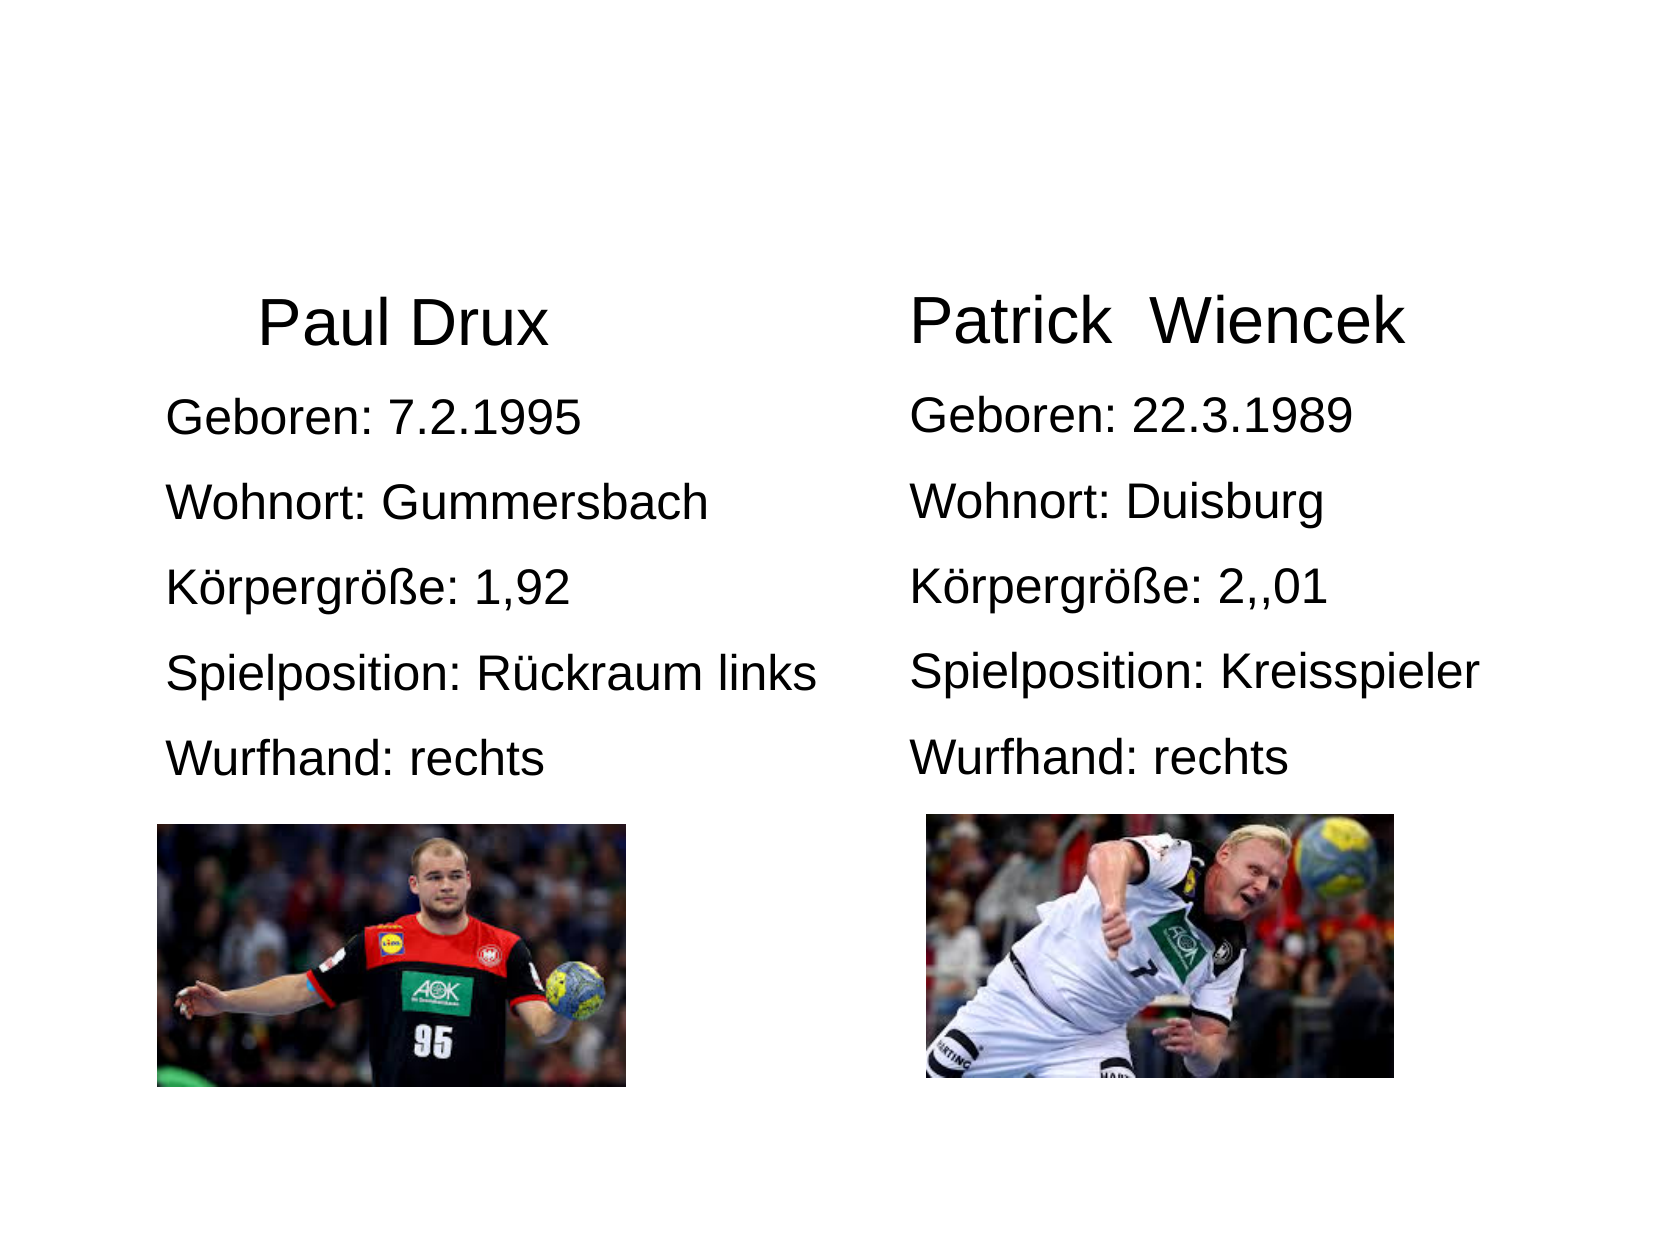

#
Patrick Wiencek
Geboren: 22.3.1989
Wohnort: Duisburg
Körpergröße: 2,,01
Spielposition: Kreisspieler
Wurfhand: rechts
 Paul Drux
Geboren: 7.2.1995
Wohnort: Gummersbach
Körpergröße: 1,92
Spielposition: Rückraum links
Wurfhand: rechts